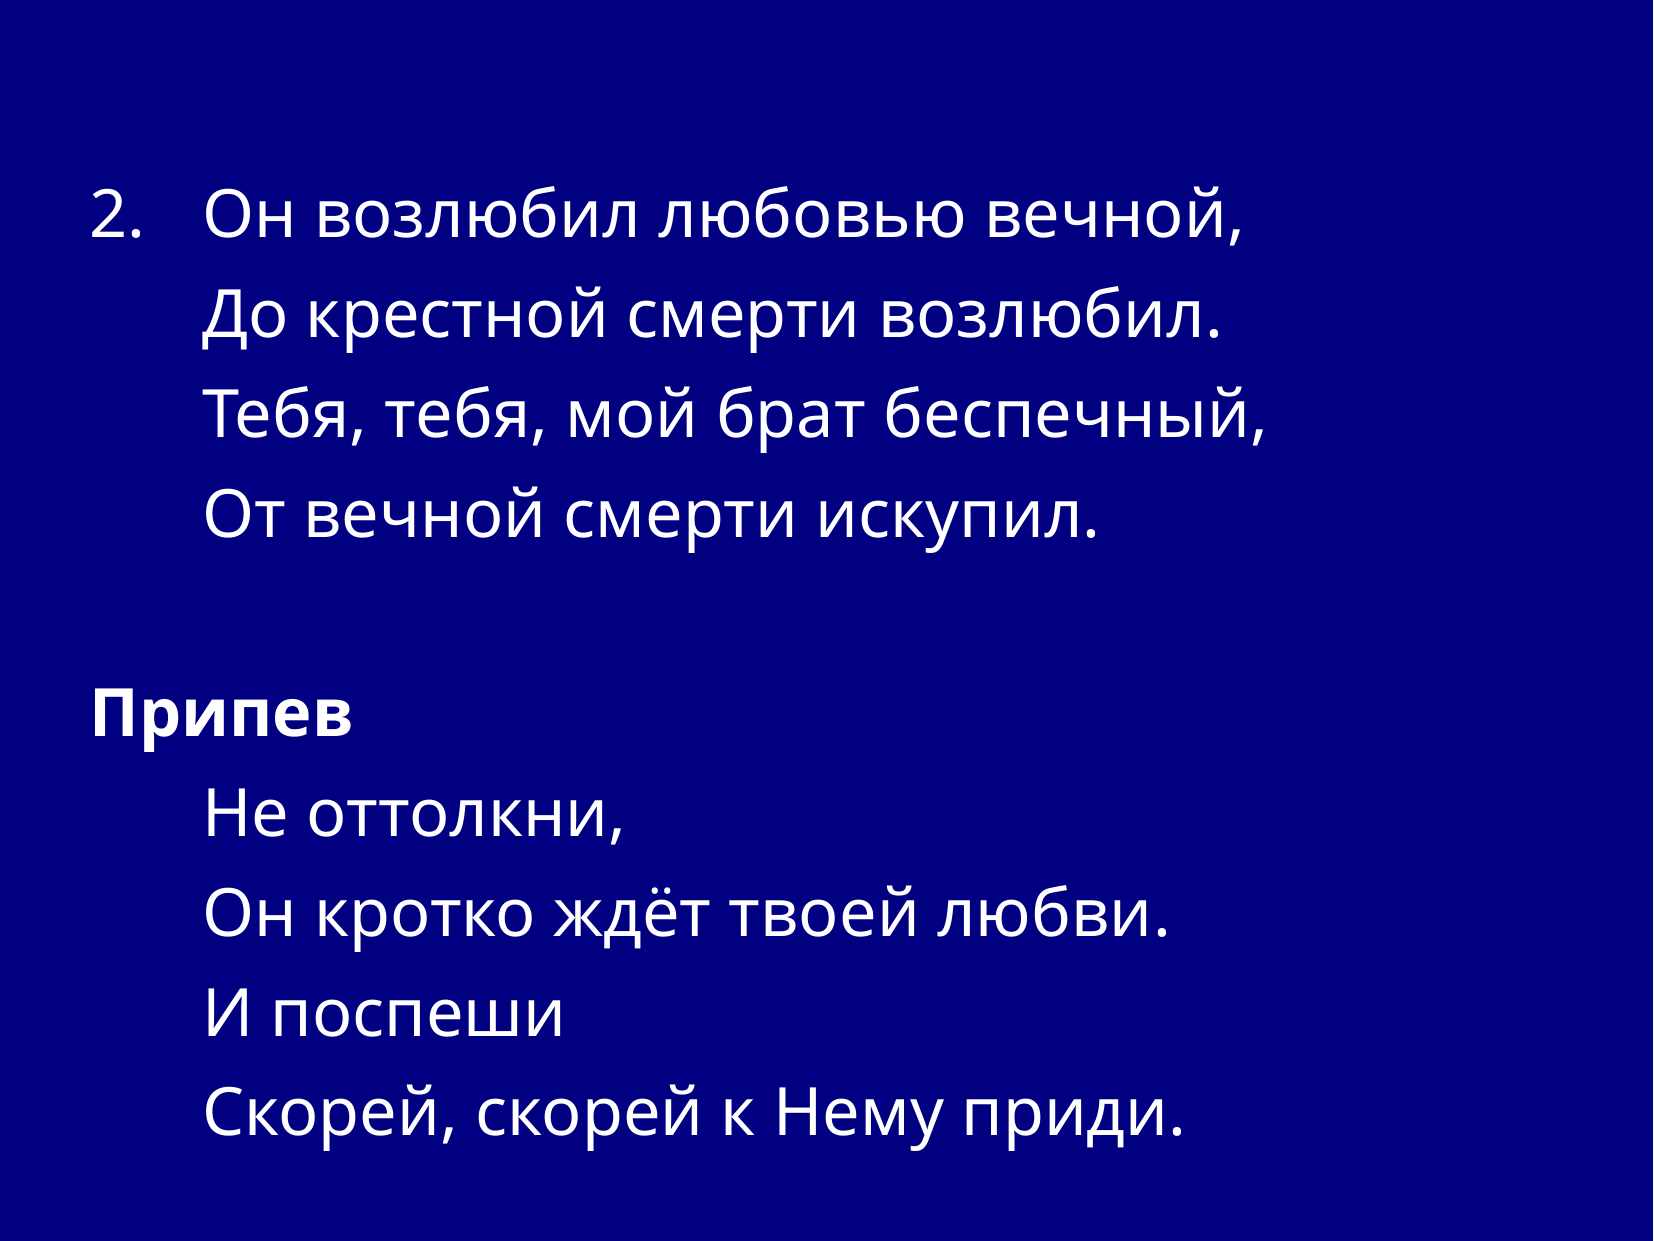

2.	Он возлюбил любовью вечной,
	До крестной смерти возлюбил.
	Тебя, тебя, мой брат беспечный,
	От вечной смерти искупил.
Припев
	Не оттолкни,
	Он кротко ждёт твоей любви.
	И поспеши
	Скорей, скорей к Нему приди.